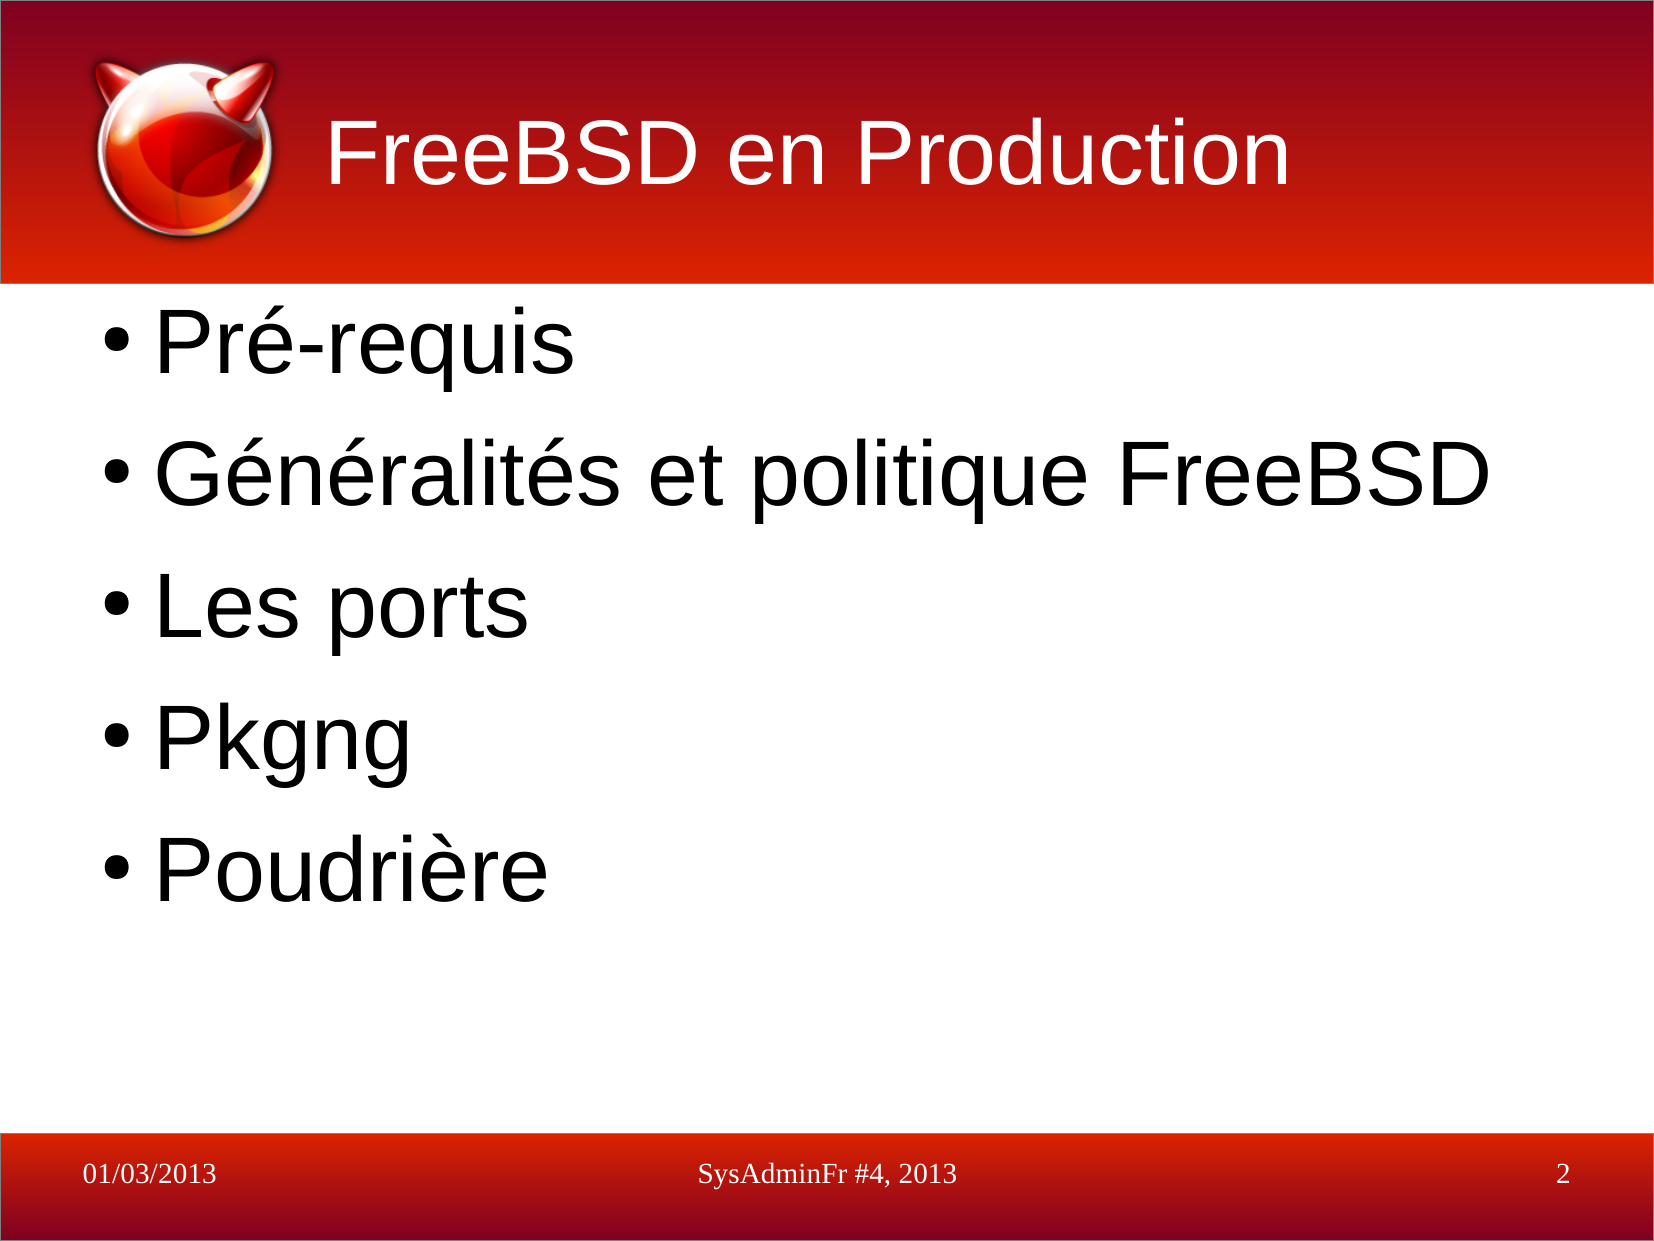

# FreeBSD en Production
Pré-requis
Généralités et politique FreeBSD
Les ports
Pkgng
Poudrière
01/03/2013
SysAdminFr #4, 2013
2